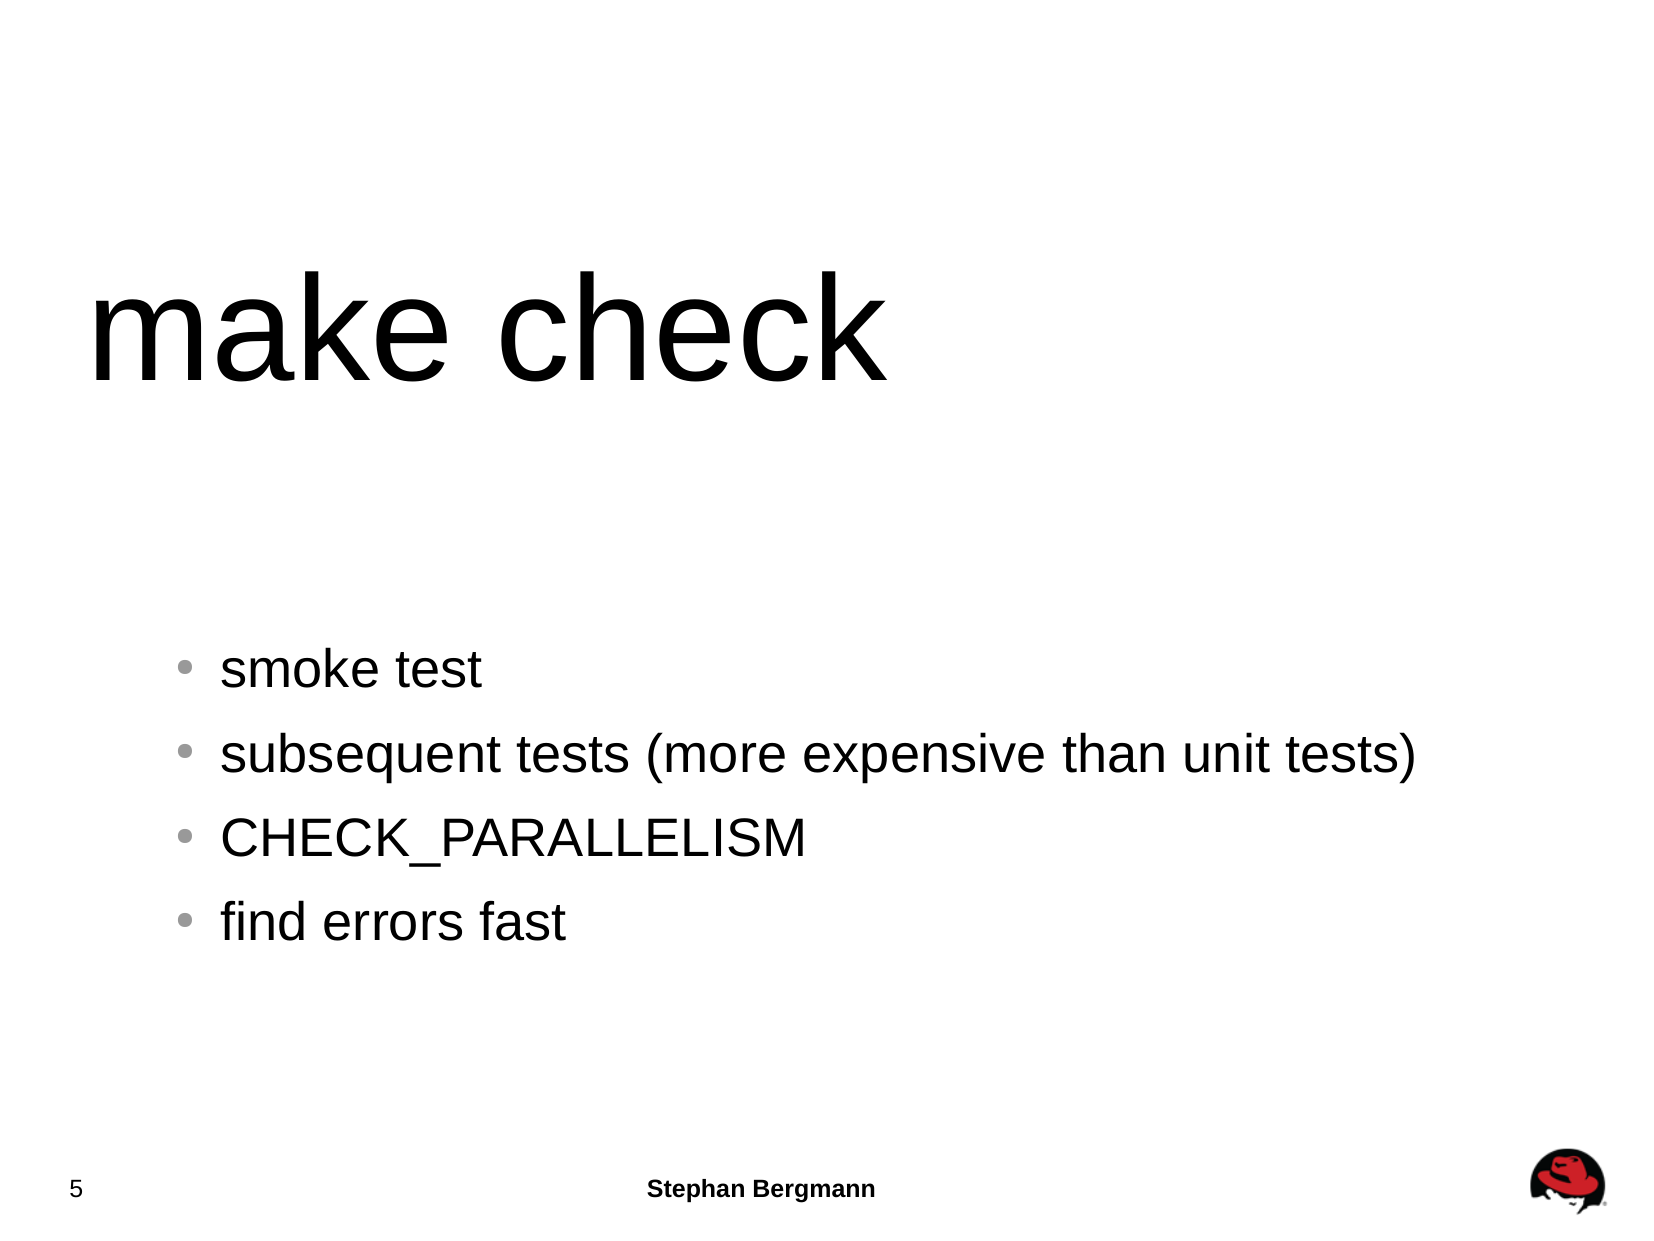

#
make check
smoke test
subsequent tests (more expensive than unit tests)
CHECK_PARALLELISM
find errors fast